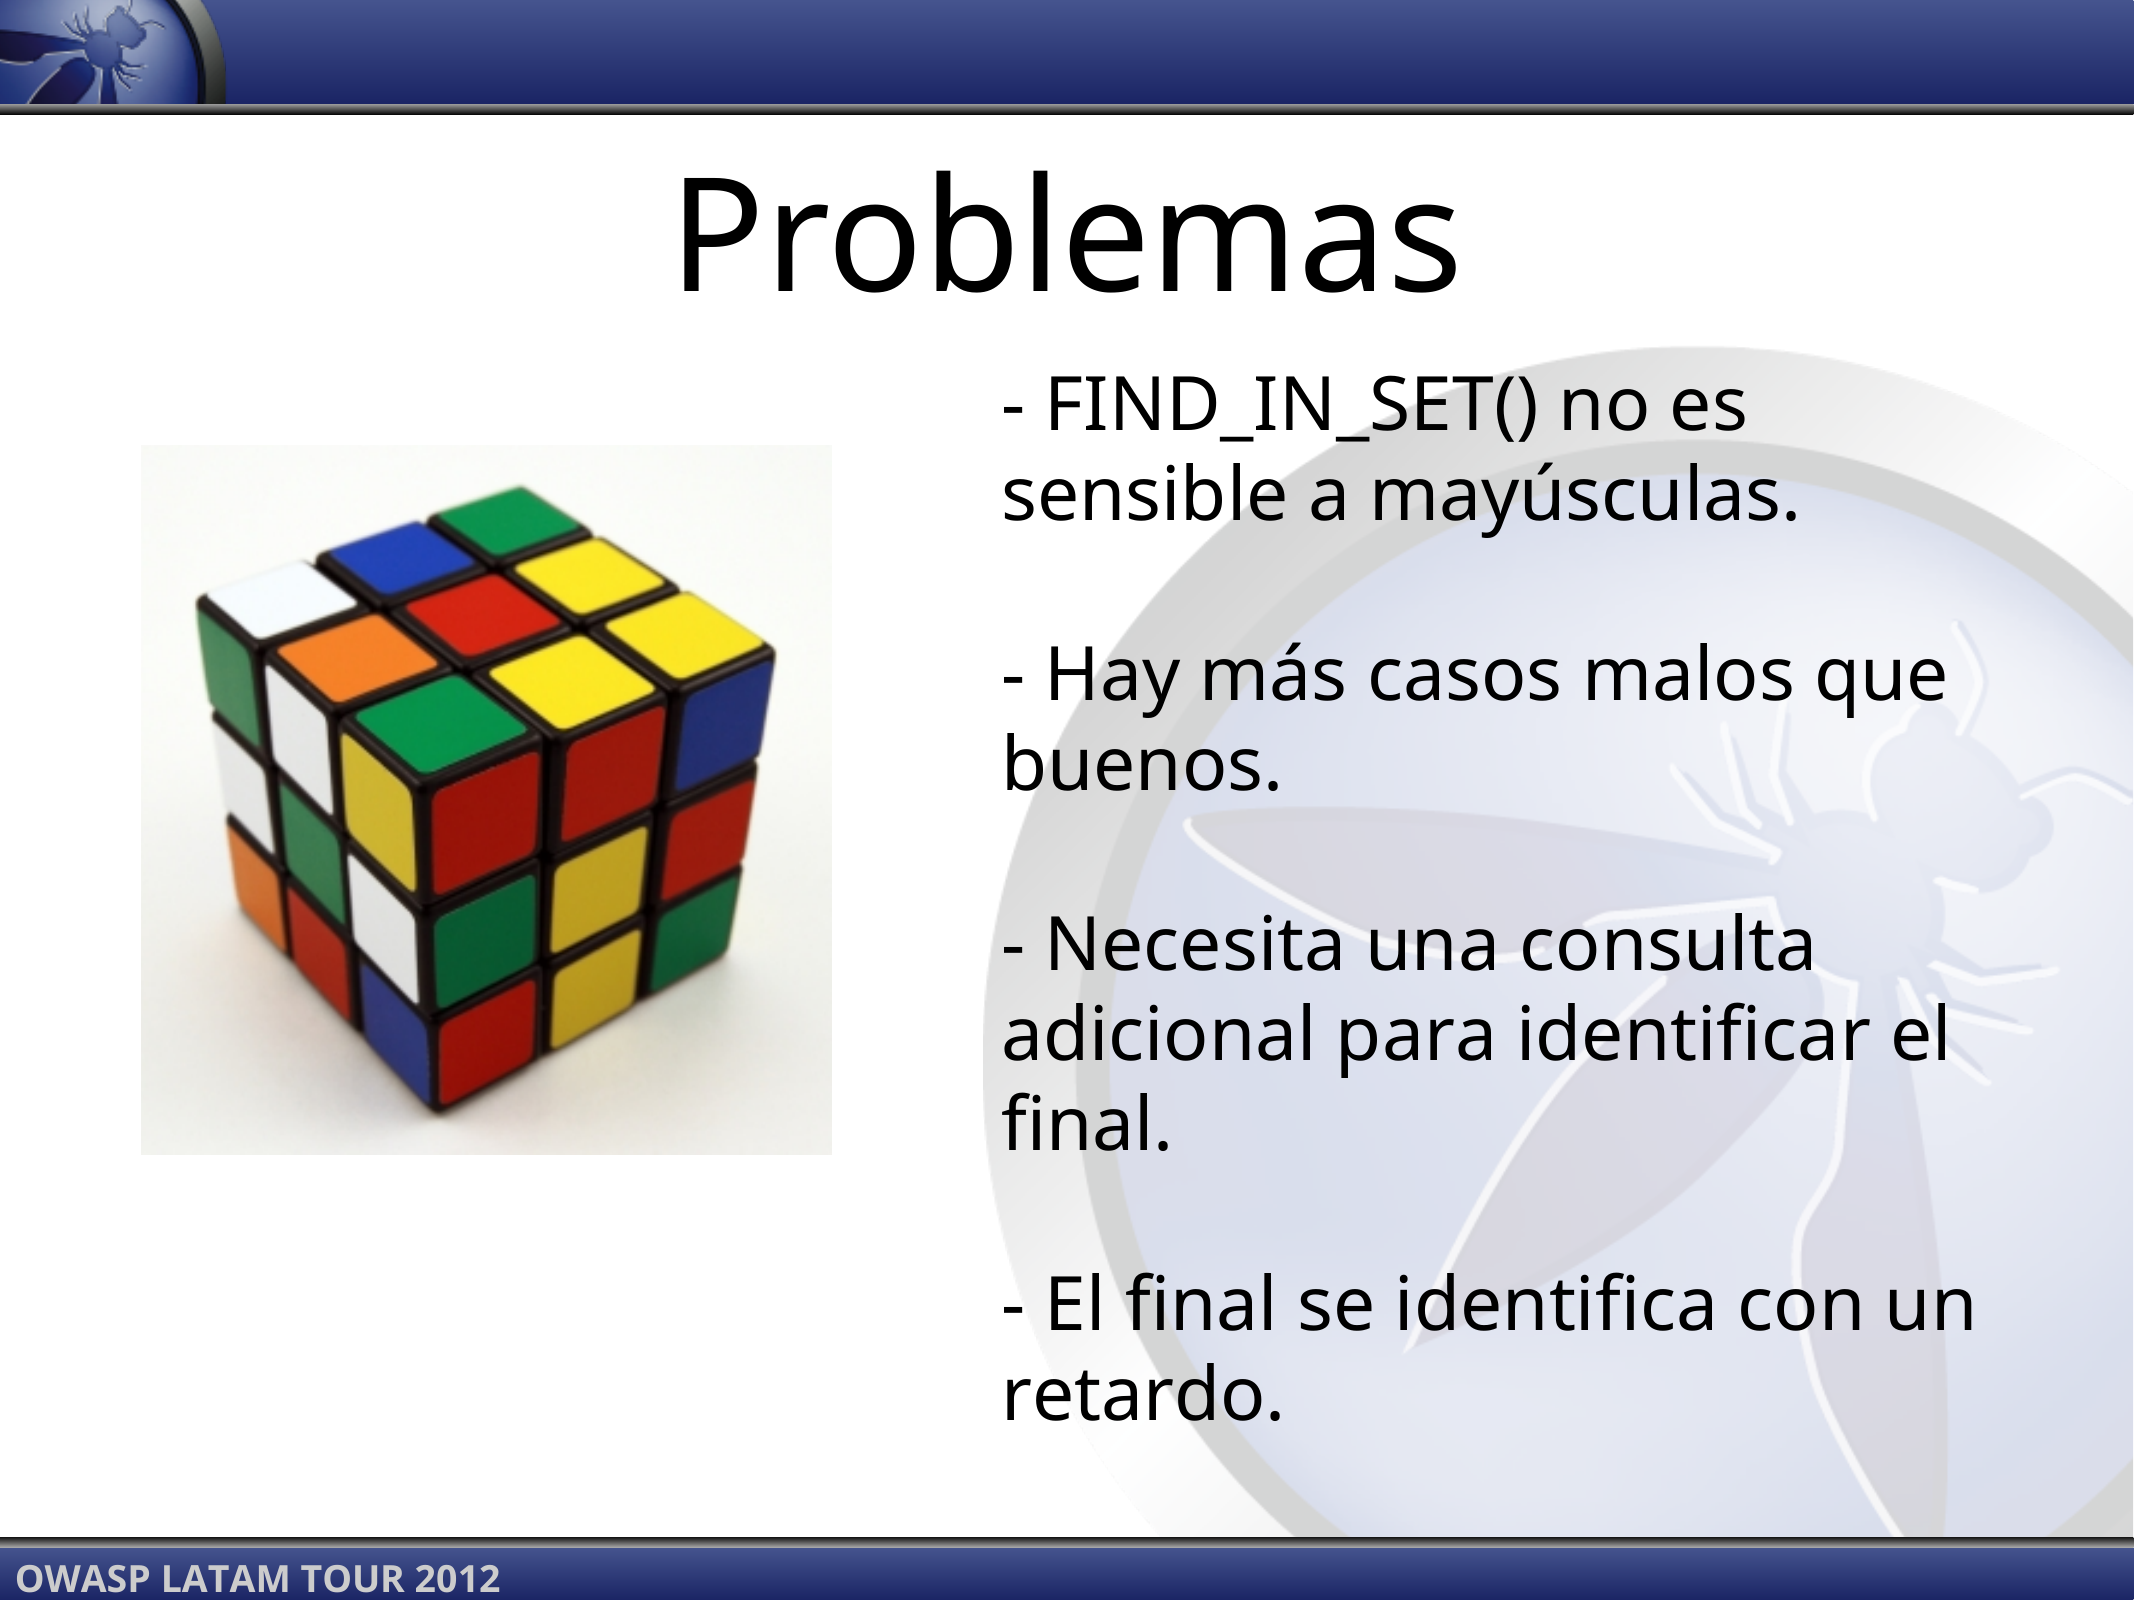

# Problemas
- FIND_IN_SET() no es sensible a mayúsculas.
- Hay más casos malos que buenos.
- Necesita una consulta adicional para identificar el final.
- El final se identifica con un retardo.